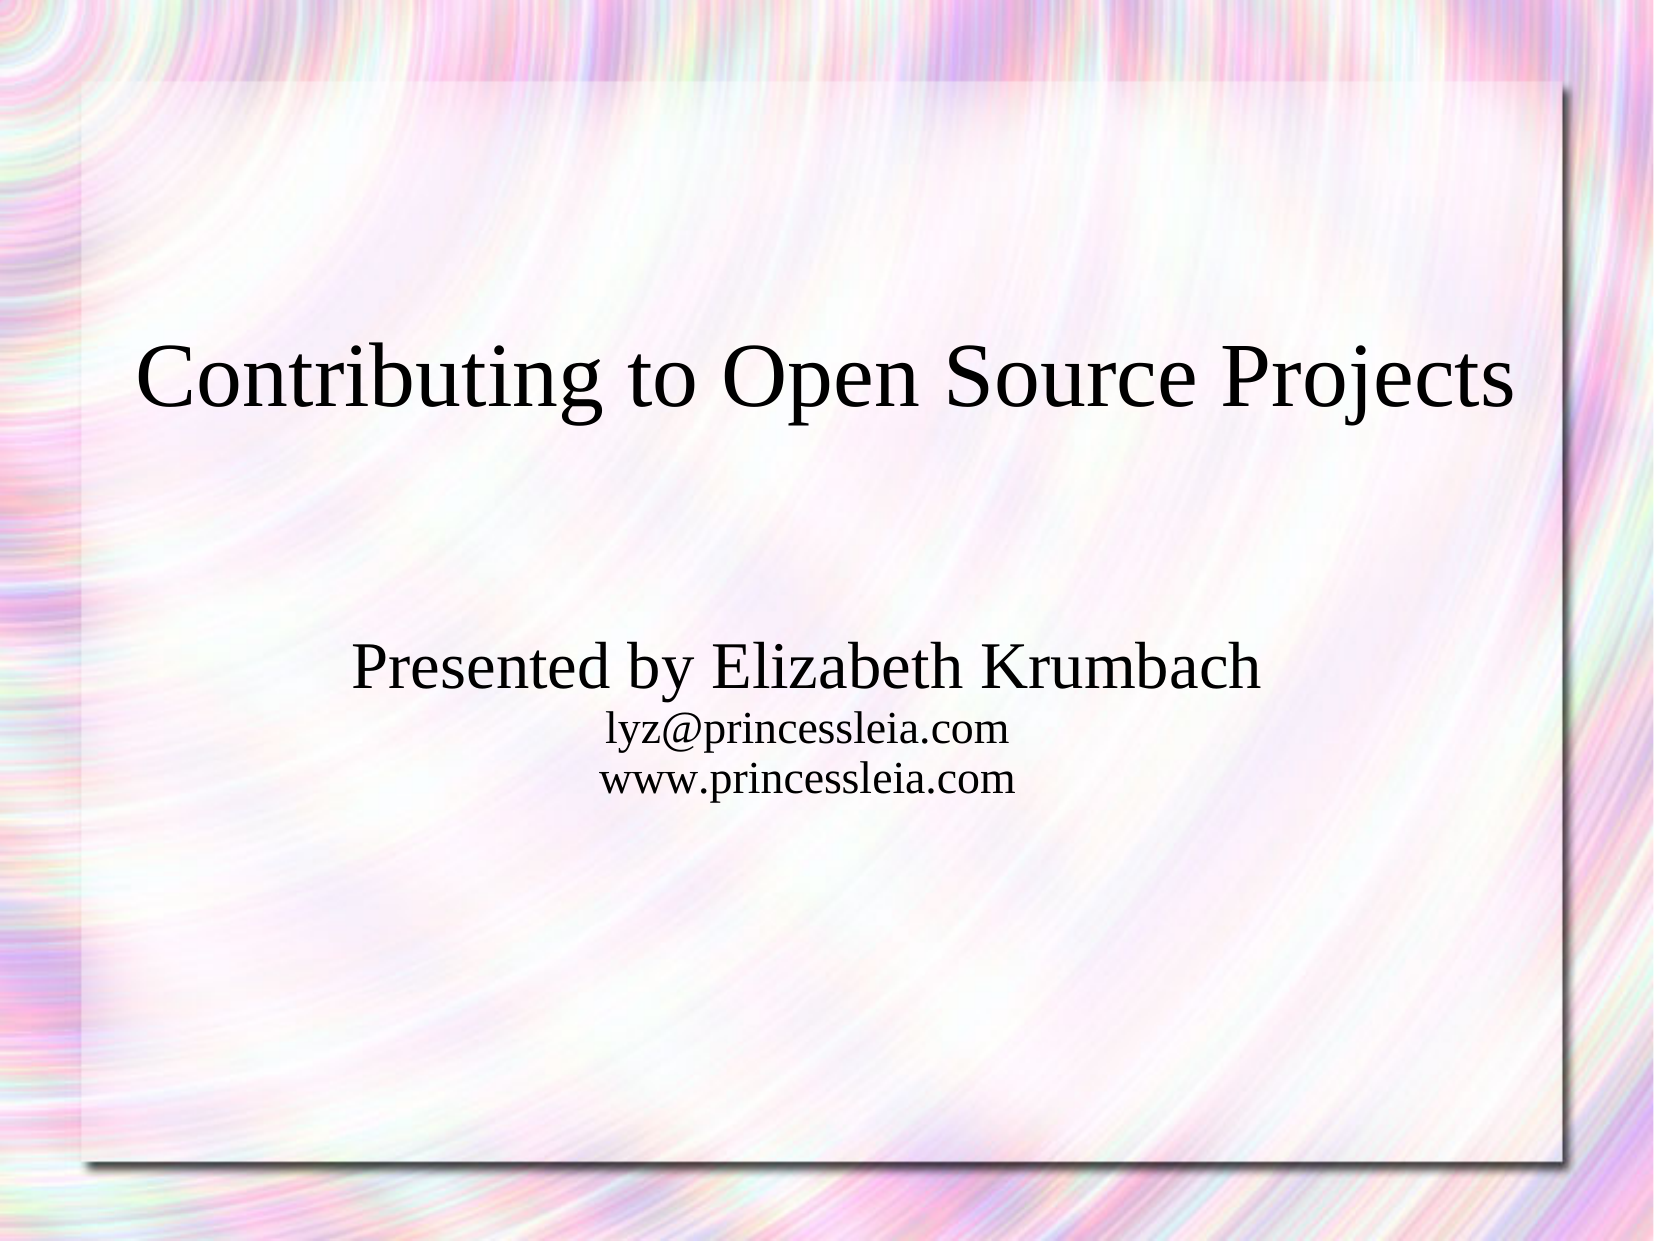

# Contributing to Open Source Projects
Presented by Elizabeth Krumbach
lyz@princessleia.com
www.princessleia.com